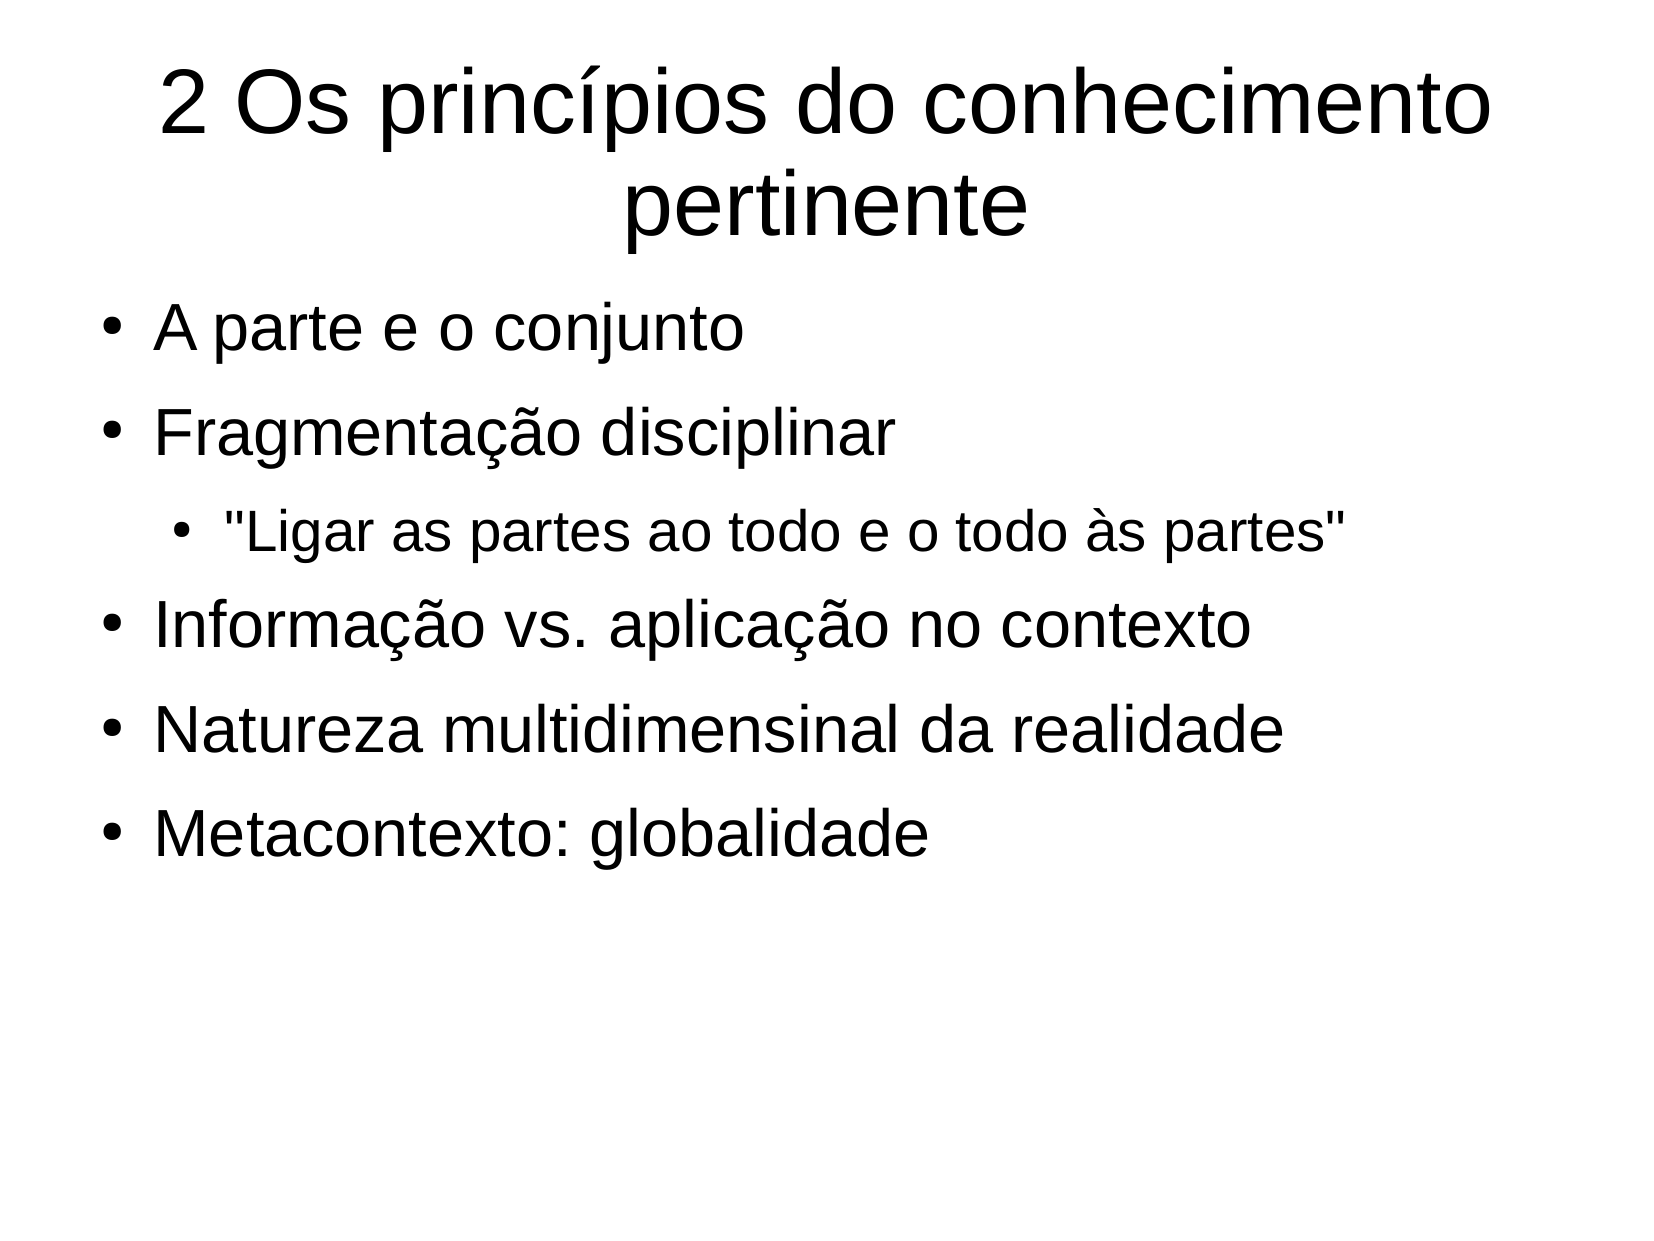

# 2 Os princípios do conhecimento pertinente
A parte e o conjunto
Fragmentação disciplinar
"Ligar as partes ao todo e o todo às partes"
Informação vs. aplicação no contexto
Natureza multidimensinal da realidade
Metacontexto: globalidade